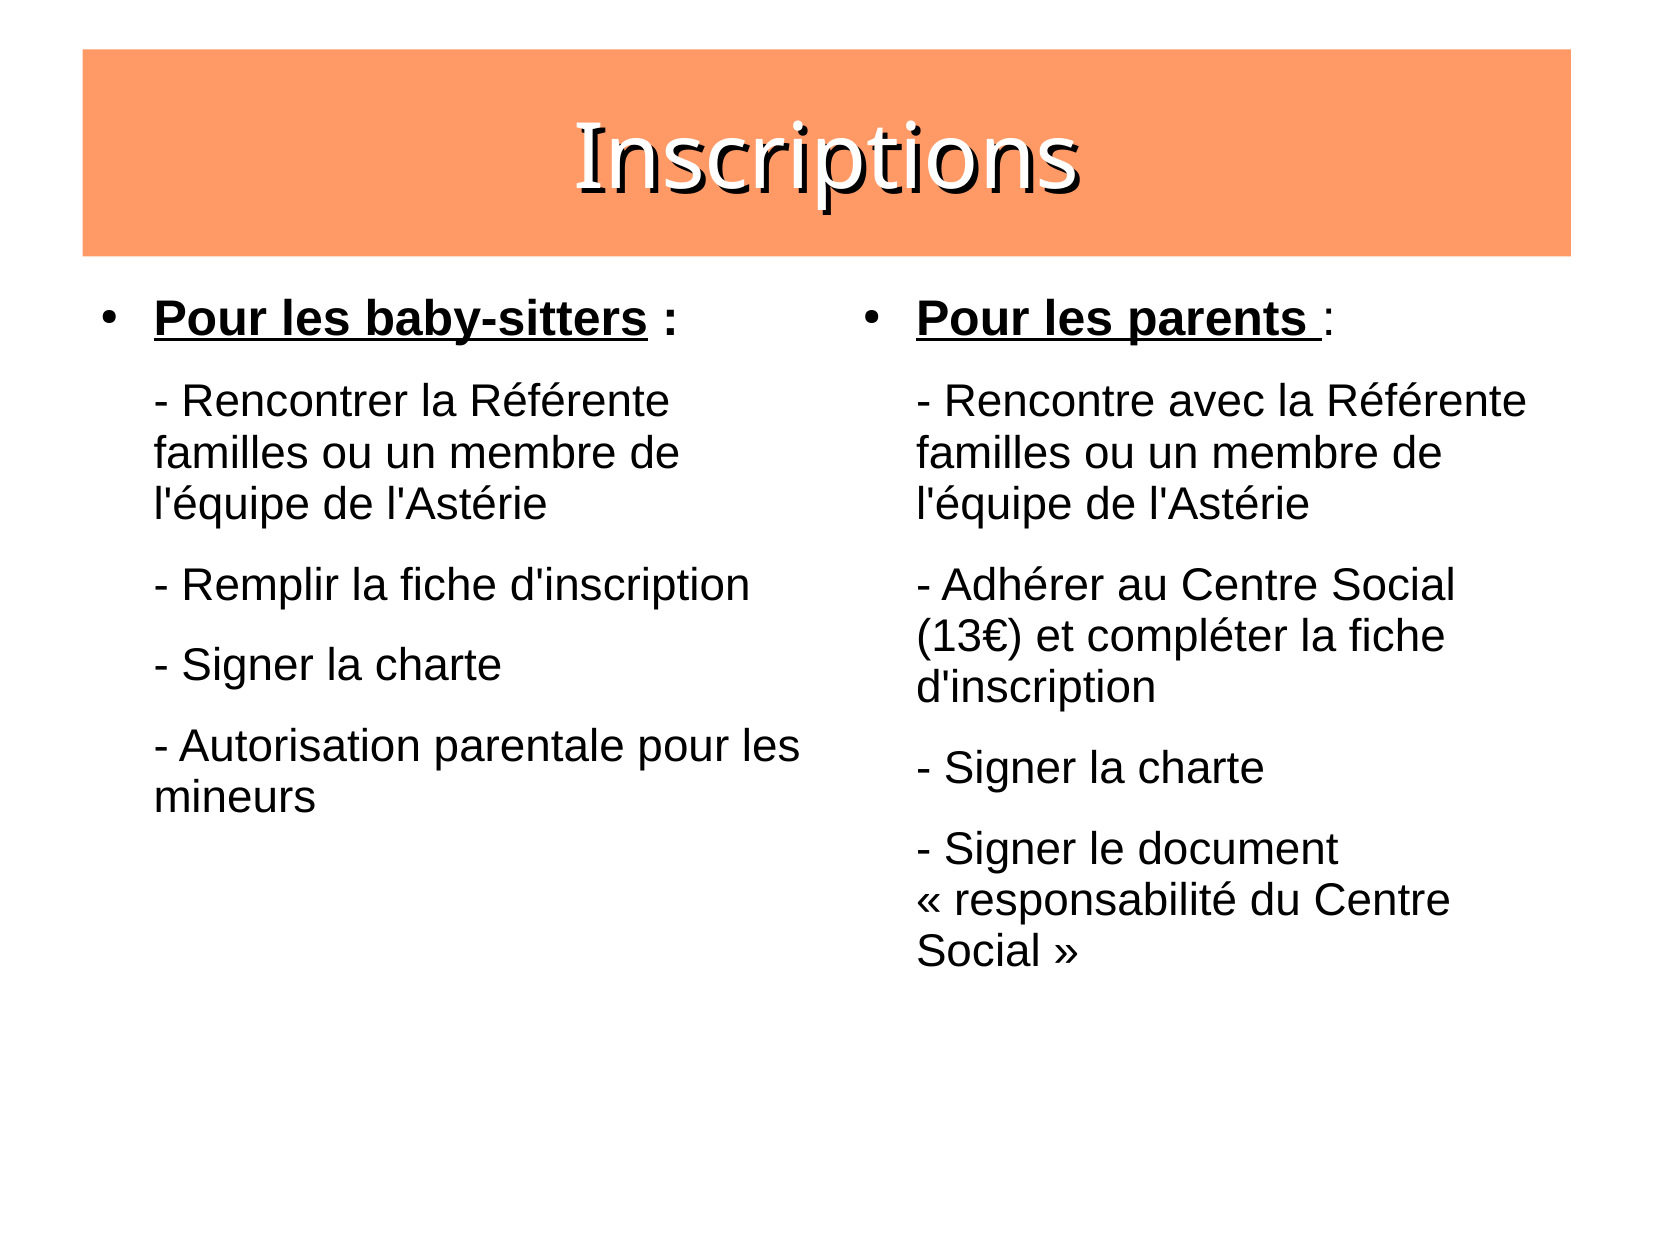

# Inscriptions
Pour les baby-sitters :
- Rencontrer la Référente familles ou un membre de l'équipe de l'Astérie
- Remplir la fiche d'inscription
- Signer la charte
- Autorisation parentale pour les mineurs
Pour les parents :
- Rencontre avec la Référente familles ou un membre de l'équipe de l'Astérie
- Adhérer au Centre Social (13€) et compléter la fiche d'inscription
- Signer la charte
- Signer le document « responsabilité du Centre Social »